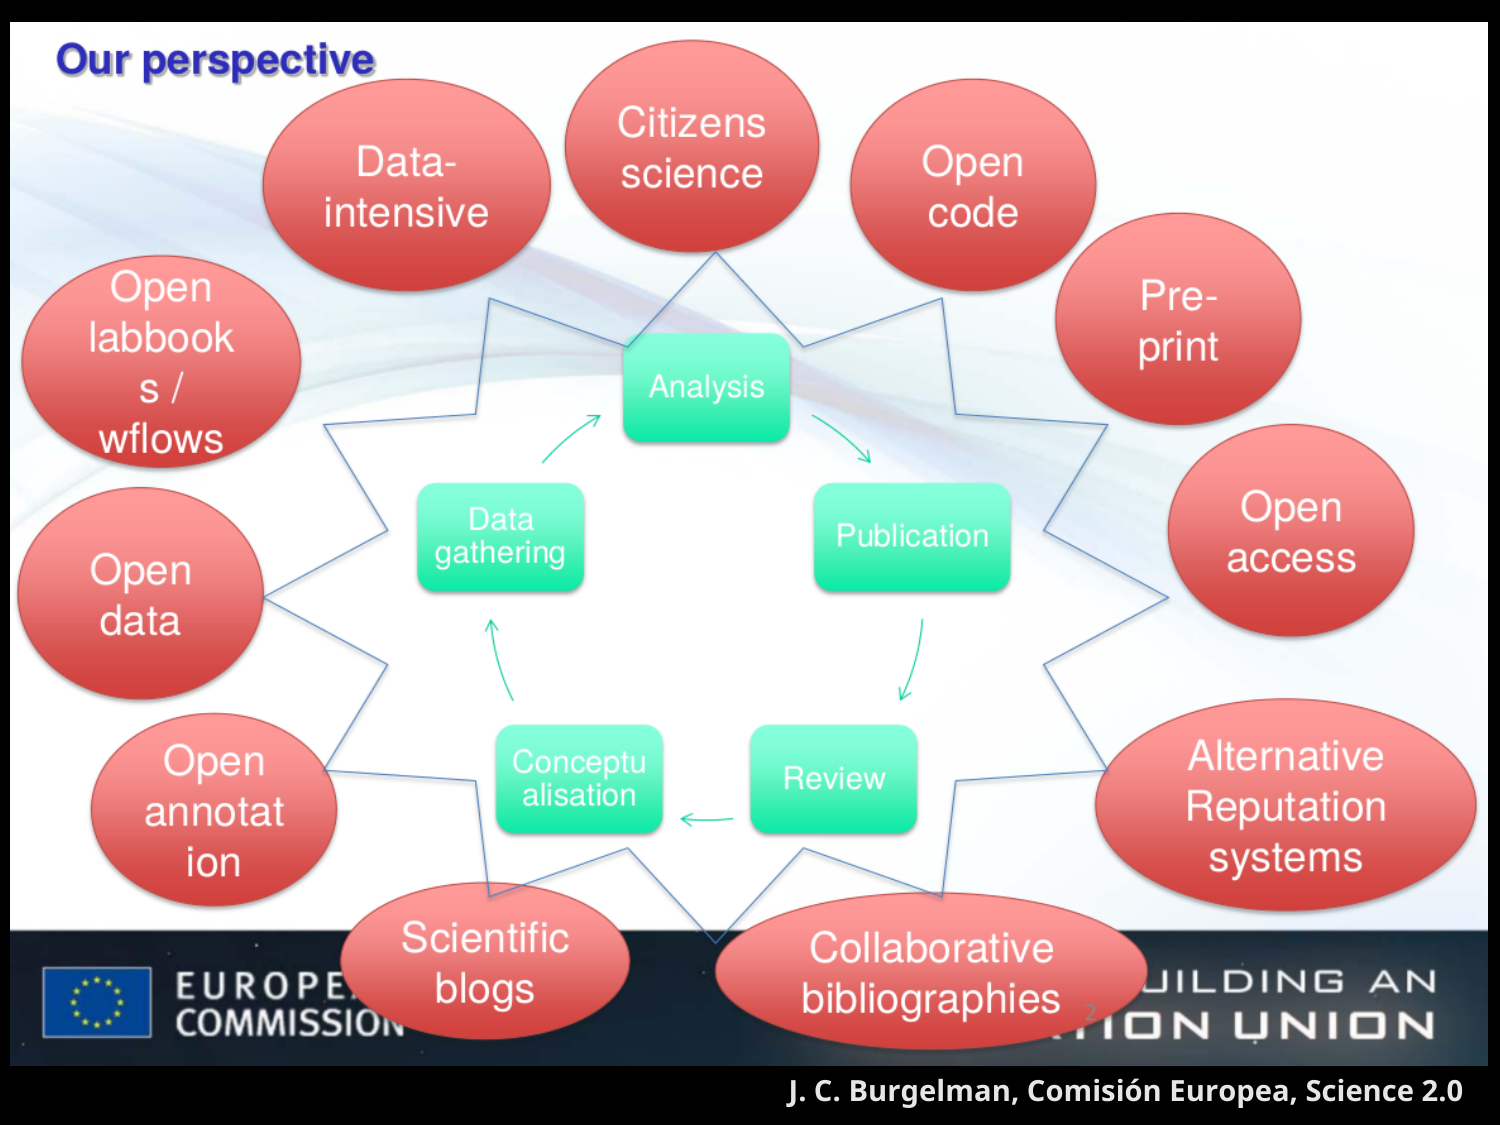

J. C. Burgelman, Comisión Europea, Science 2.0